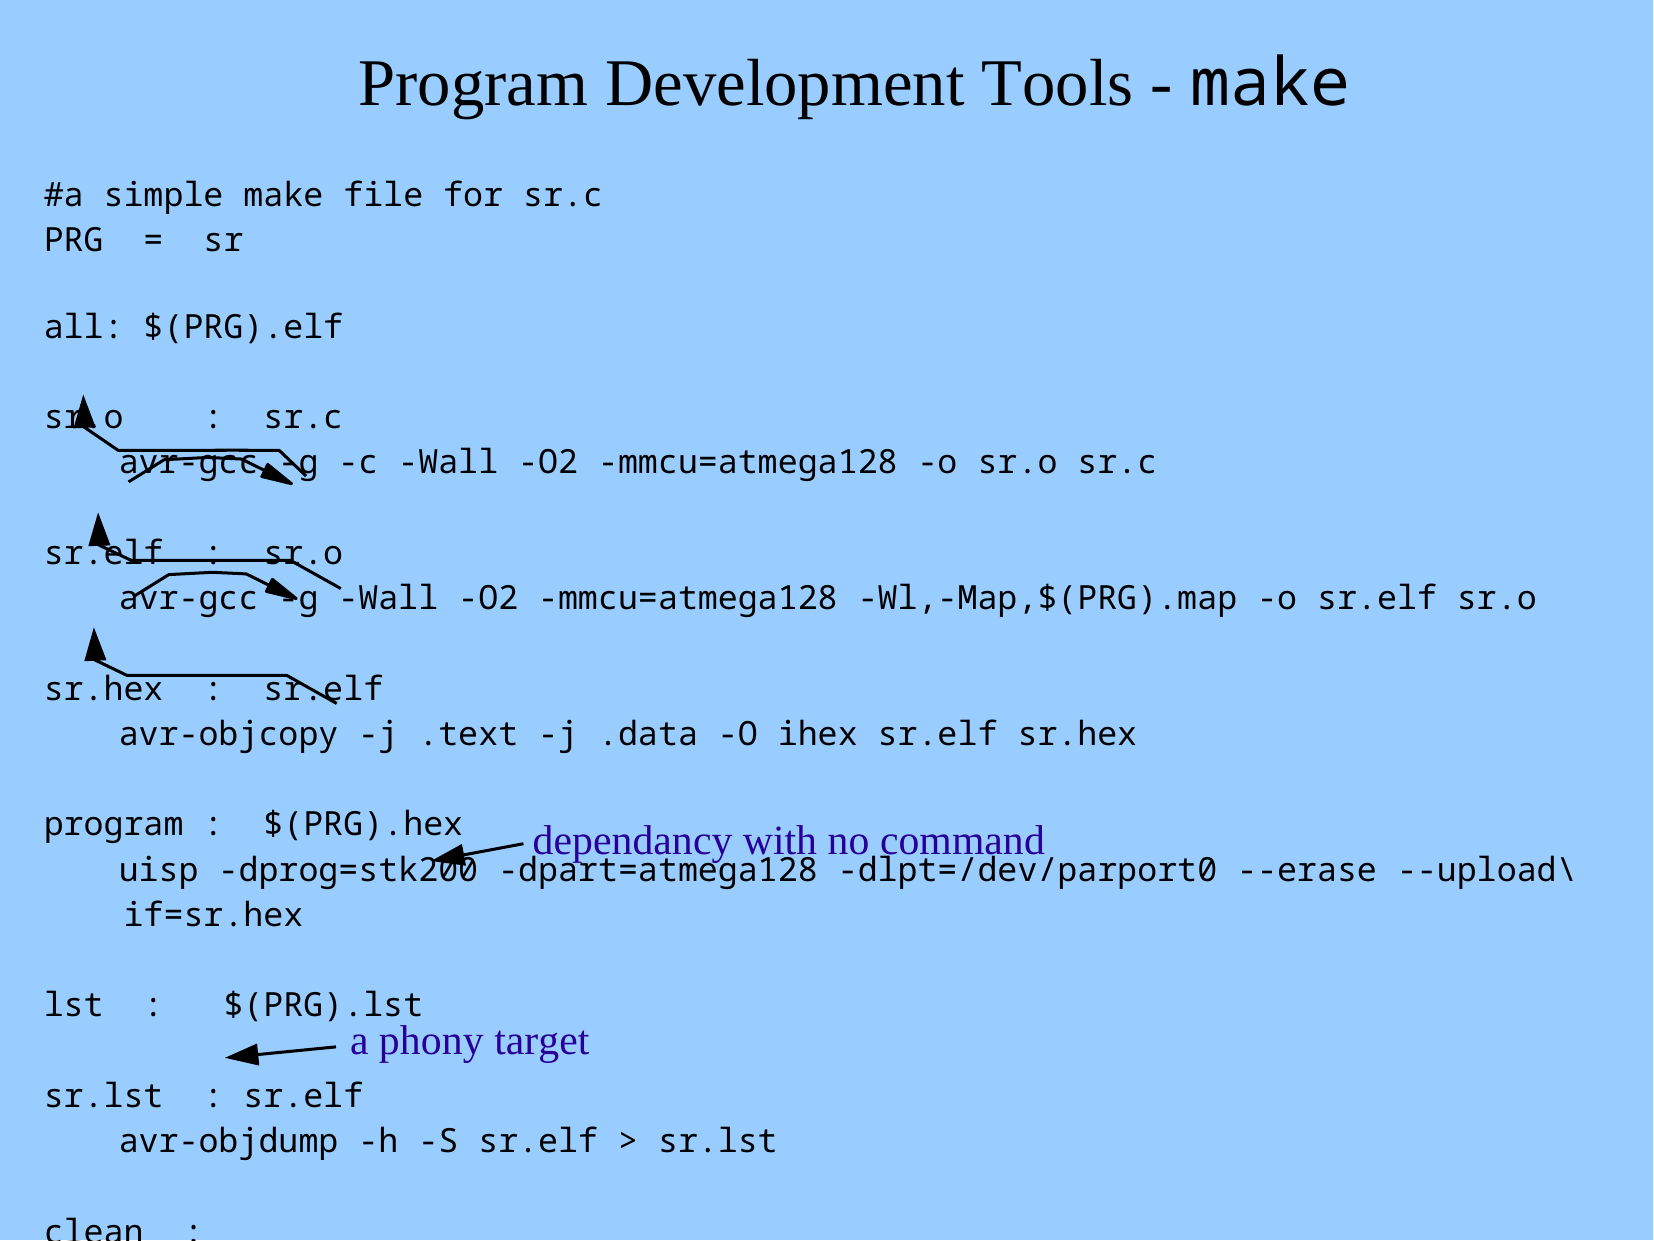

Program Development Tools - make
#a simple make file for sr.c
PRG = sr
all: $(PRG).elf
sr.o : sr.c
	avr-gcc -g -c -Wall -O2 -mmcu=atmega128 -o sr.o sr.c
sr.elf : sr.o
	avr-gcc -g -Wall -O2 -mmcu=atmega128 -Wl,-Map,$(PRG).map -o sr.elf sr.o
sr.hex : sr.elf
	avr-objcopy -j .text -j .data -O ihex sr.elf sr.hex
program : $(PRG).hex
	uisp -dprog=stk200 -dpart=atmega128 -dlpt=/dev/parport0 --erase --upload\ if=sr.hex
lst : $(PRG).lst
sr.lst : sr.elf
	avr-objdump -h -S sr.elf > sr.lst
clean :
	rm -rf *.o *.elf *.hex *.lst *.map
dependancy with no command
a phony target